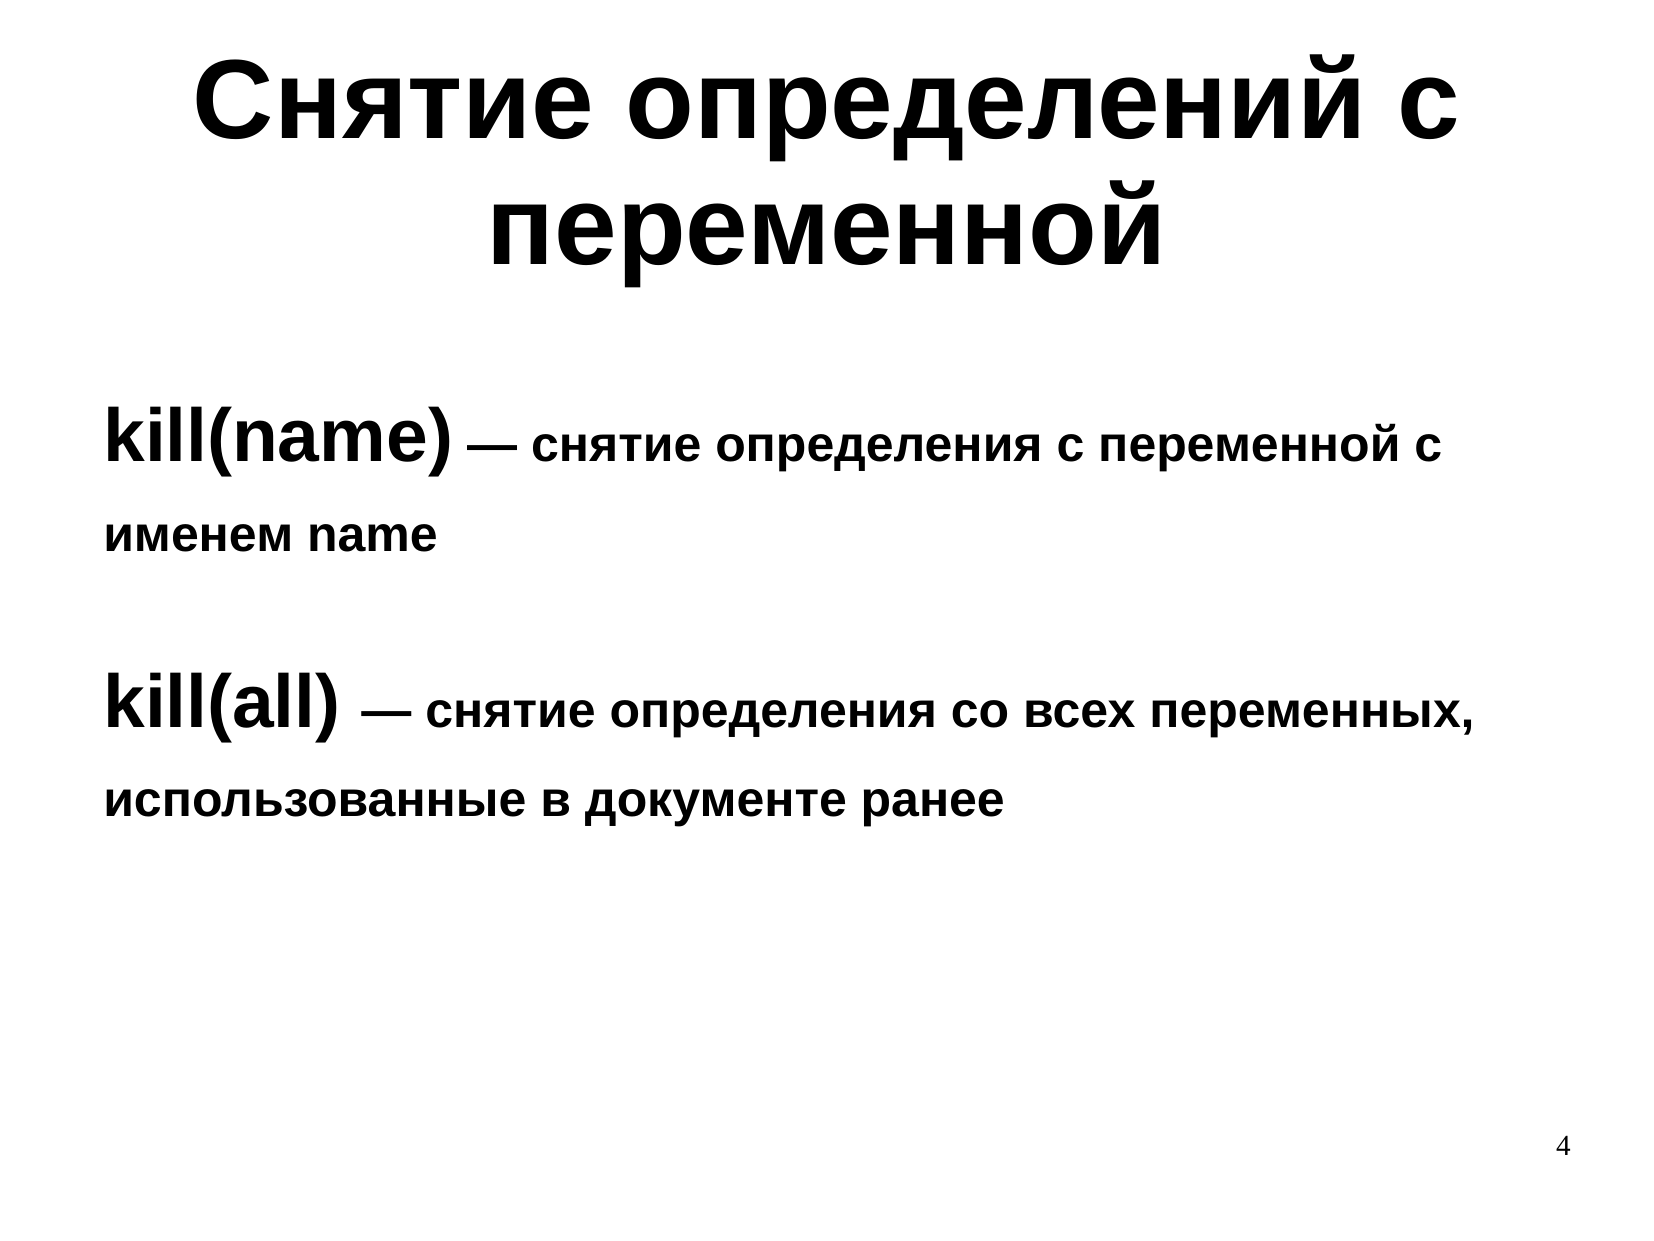

Снятие определений с переменной
kill(name) — снятие определения с переменной с именем name
kill(all) — снятие определения со всех переменных, использованные в документе ранее
4